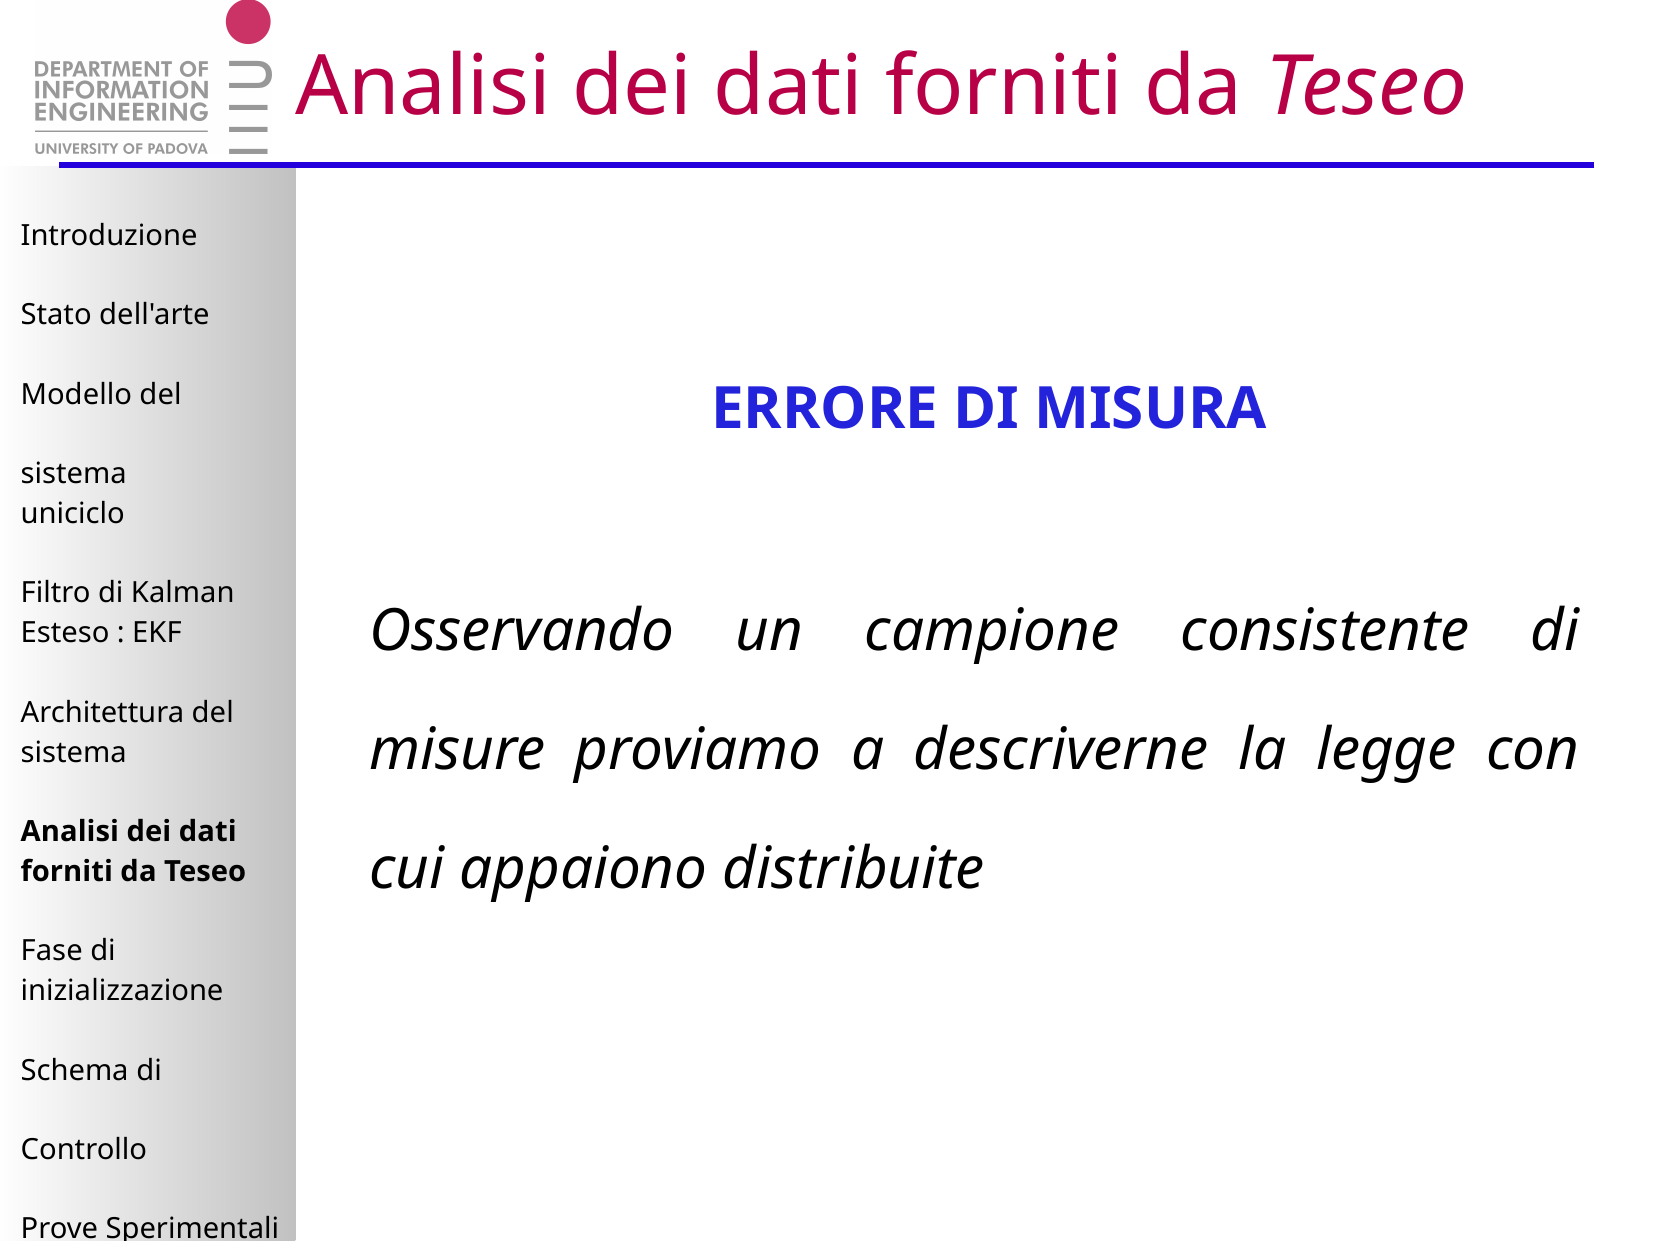

# Analisi dei dati forniti da Teseo
Introduzione
Stato dell'arte
Modello del sistema
uniciclo
Filtro di Kalman
Esteso : EKF
Architettura del
sistema
Analisi dei dati
forniti da Teseo
Fase di
inizializzazione
Schema di Controllo
Prove Sperimentali
Conclusioni
Sviluppi futuri
ERRORE DI MISURA
Osservando un campione consistente di misure proviamo a descriverne la legge con cui appaiono distribuite